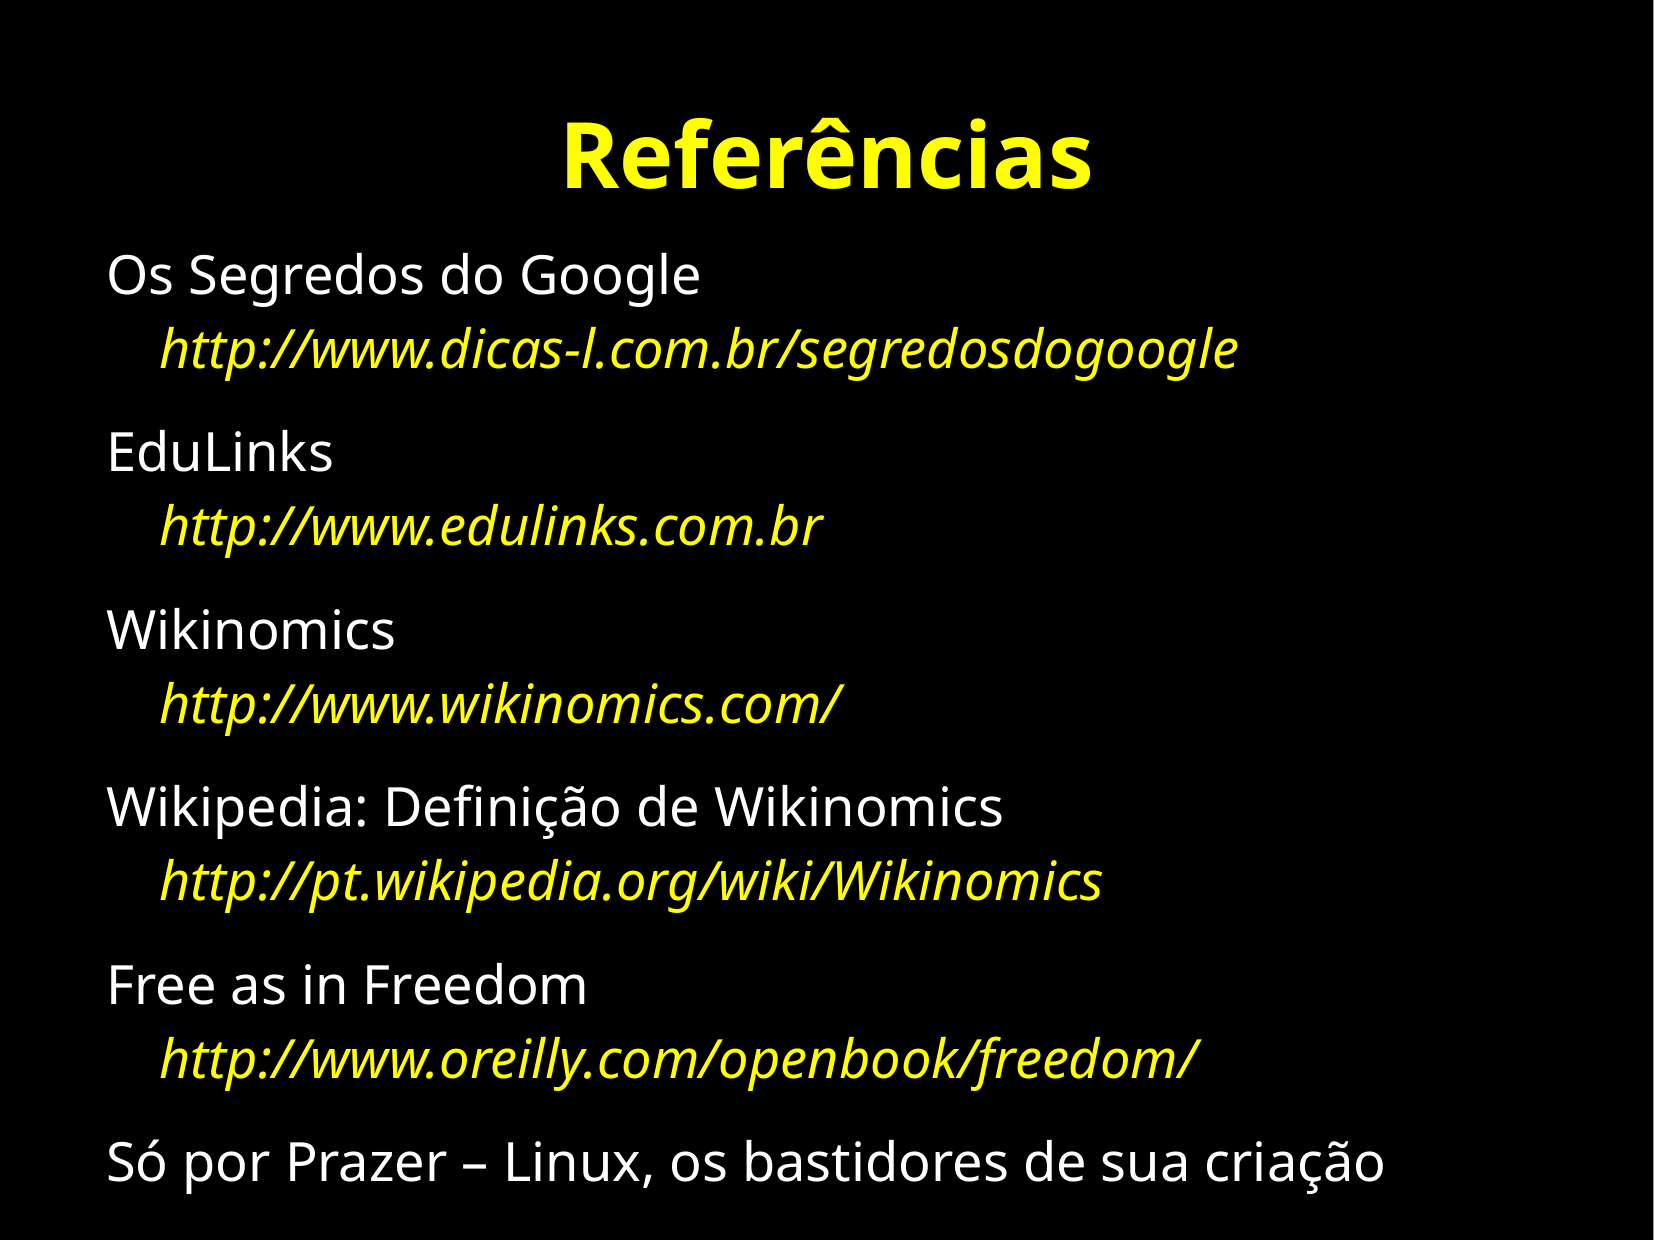

# Referências
Os Segredos do Google
http://www.dicas-l.com.br/segredosdogoogle
EduLinks
http://www.edulinks.com.br
Wikinomics
http://www.wikinomics.com/
Wikipedia: Definição de Wikinomics
http://pt.wikipedia.org/wiki/Wikinomics
Free as in Freedom
http://www.oreilly.com/openbook/freedom/
Só por Prazer – Linux, os bastidores de sua criação